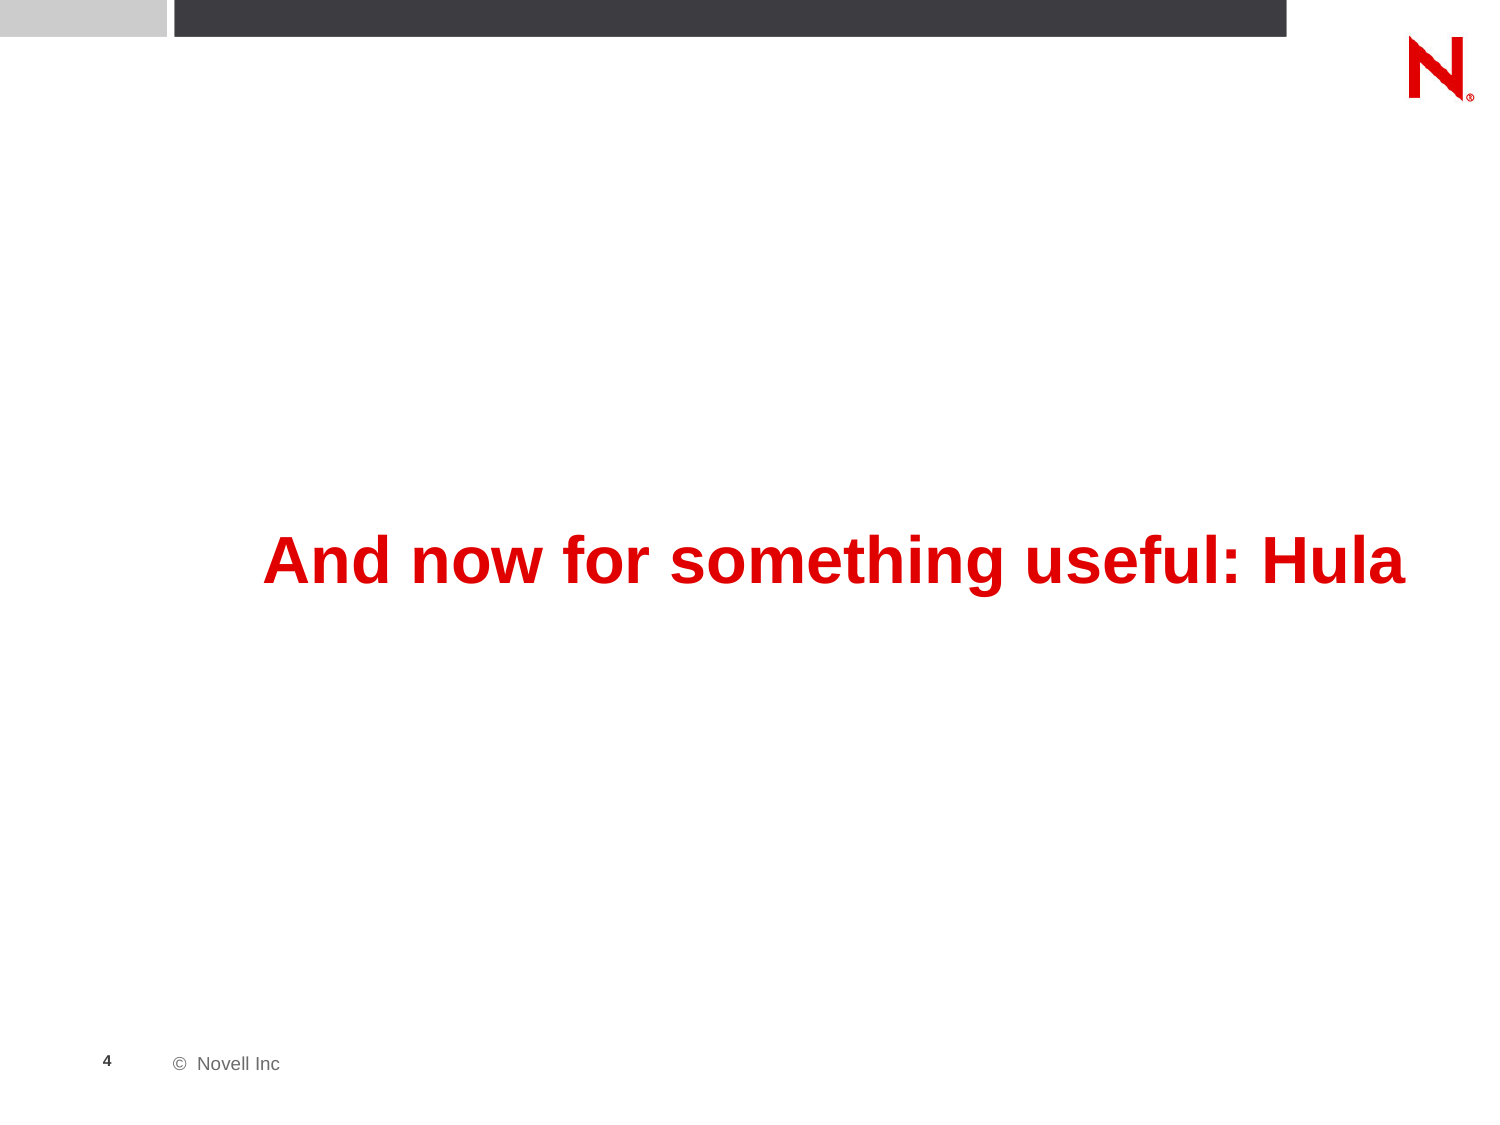

# And now for something useful: Hula